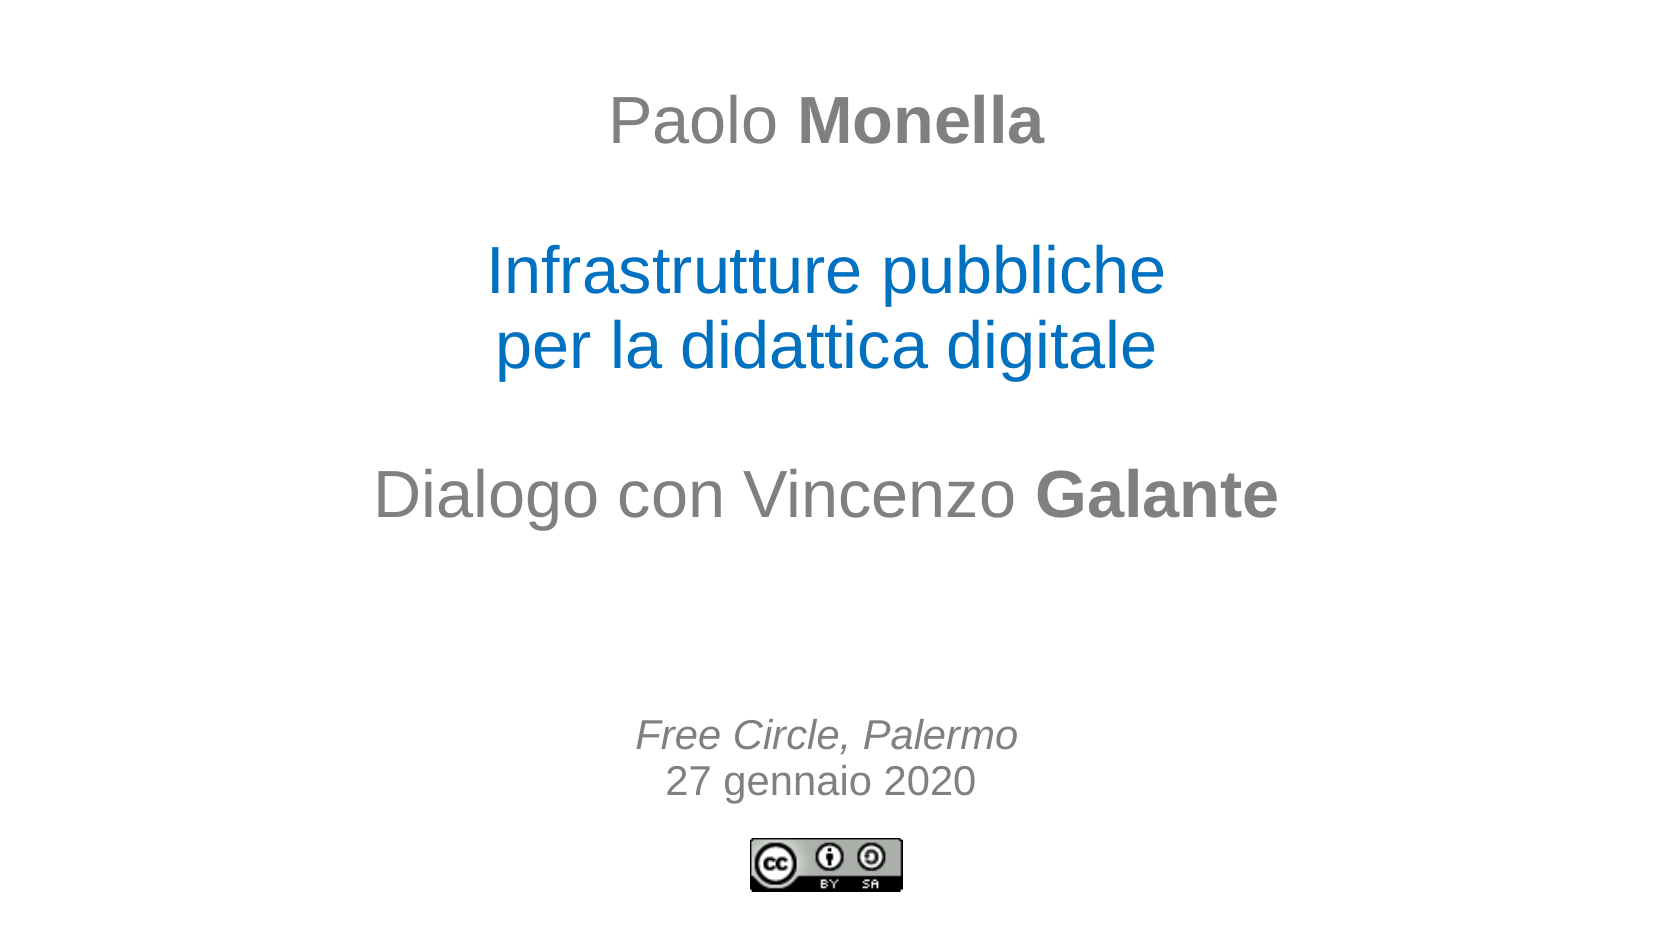

# Paolo Monella
Infrastrutture pubbliche
per la didattica digitale
Dialogo con Vincenzo Galante
Free Circle, Palermo
27 gennaio 2020